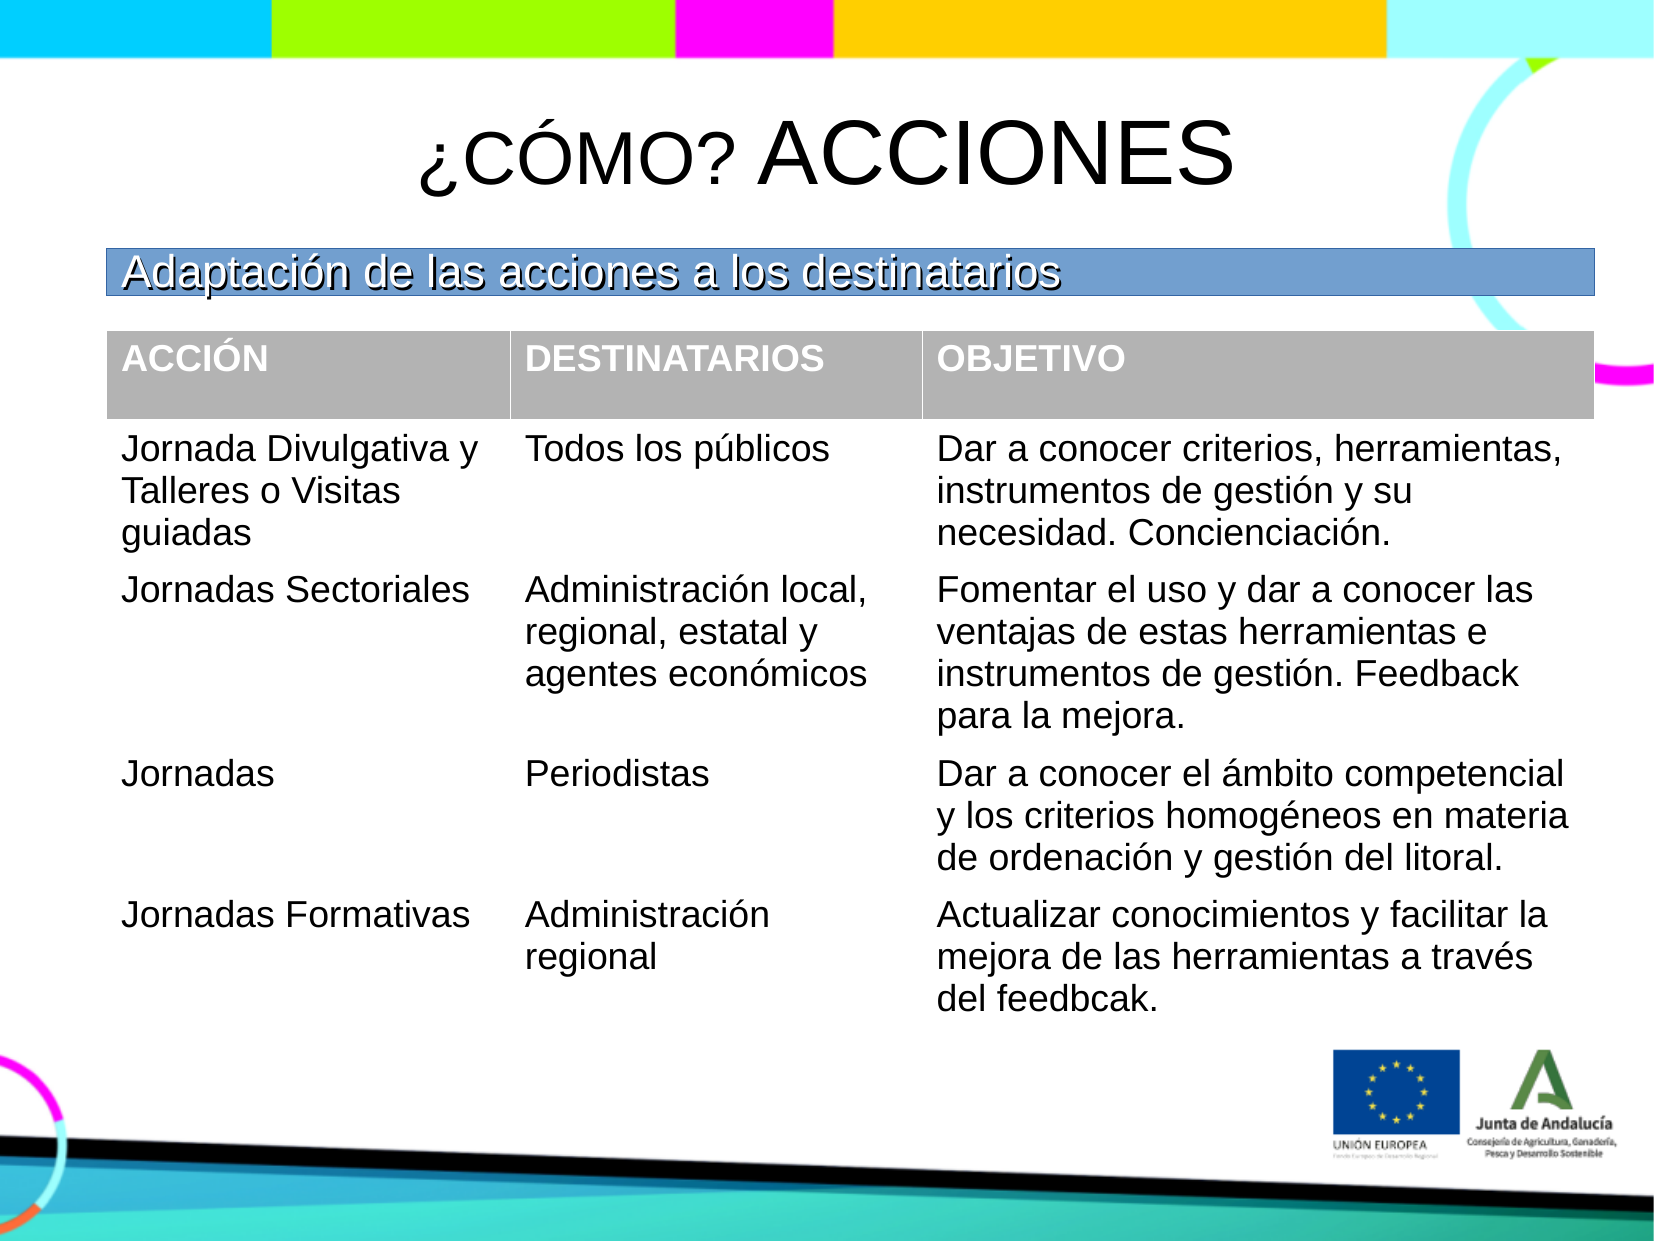

# ¿CÓMO? ACCIONES
Adaptación de las acciones a los destinatarios
| ACCIÓN | DESTINATARIOS | OBJETIVO |
| --- | --- | --- |
| Jornada Divulgativa y Talleres o Visitas guiadas | Todos los públicos | Dar a conocer criterios, herramientas, instrumentos de gestión y su necesidad. Concienciación. |
| Jornadas Sectoriales | Administración local, regional, estatal y agentes económicos | Fomentar el uso y dar a conocer las ventajas de estas herramientas e instrumentos de gestión. Feedback para la mejora. |
| Jornadas | Periodistas | Dar a conocer el ámbito competencial y los criterios homogéneos en materia de ordenación y gestión del litoral. |
| Jornadas Formativas | Administración regional | Actualizar conocimientos y facilitar la mejora de las herramientas a través del feedbcak. |